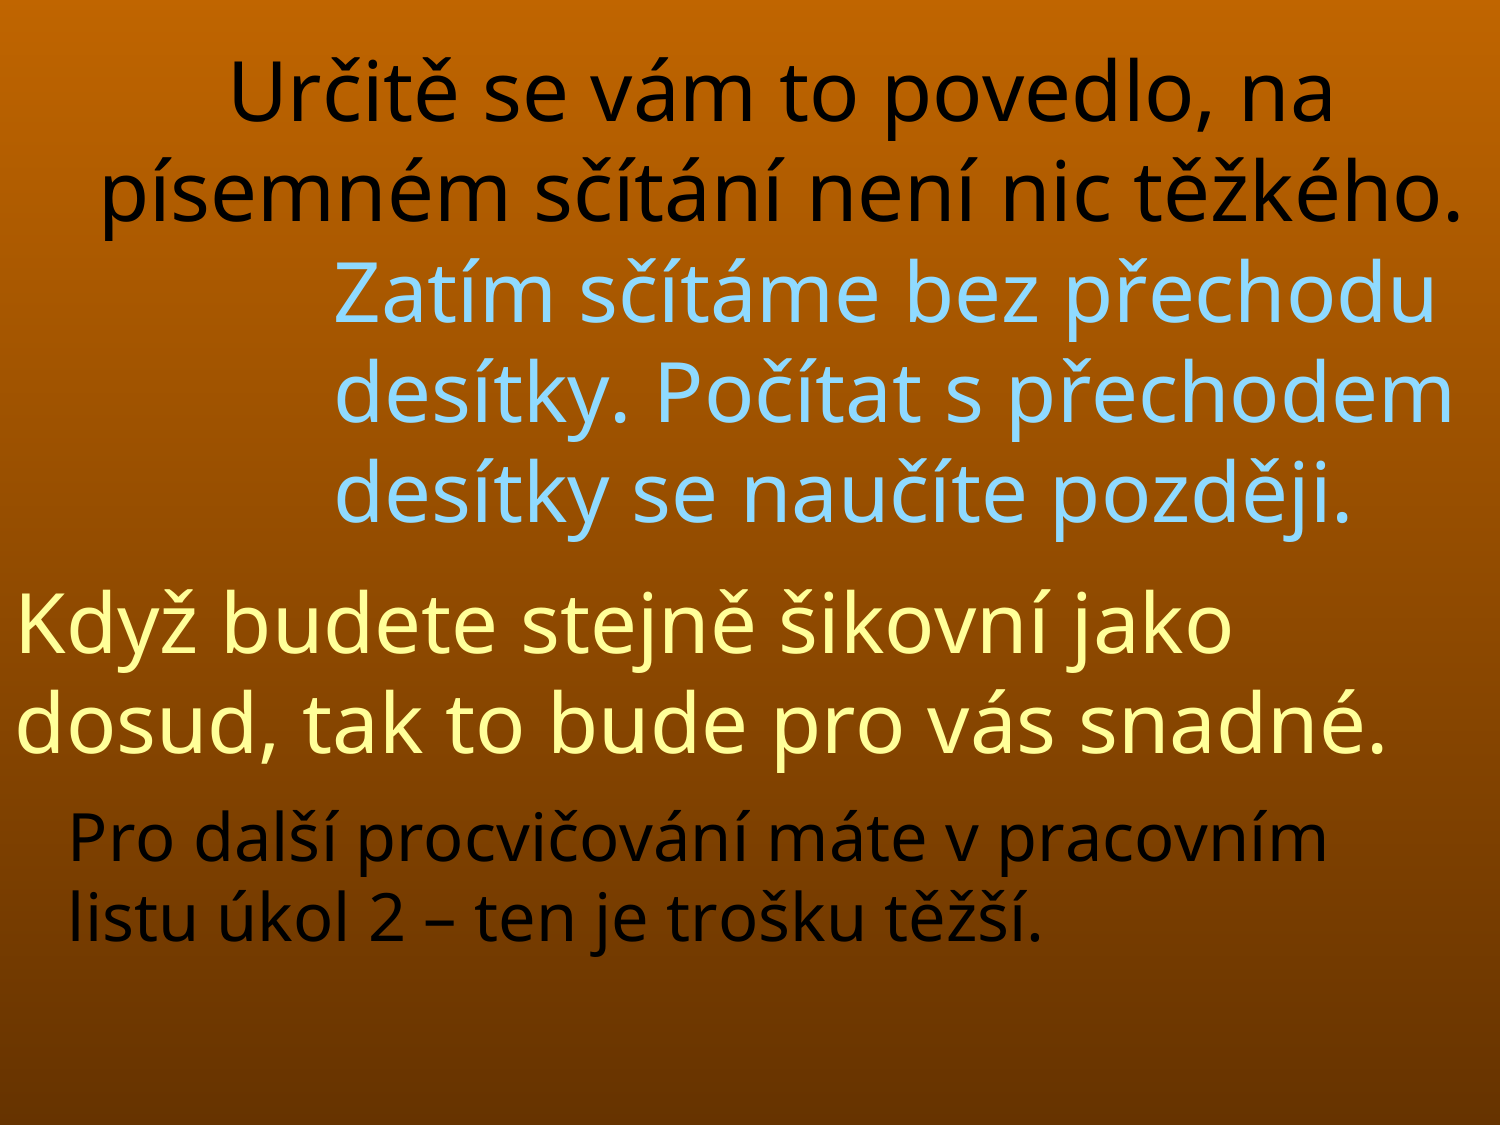

Určitě se vám to povedlo, na písemném sčítání není nic těžkého.
Zatím sčítáme bez přechodu desítky. Počítat s přechodem desítky se naučíte později.
Když budete stejně šikovní jako dosud, tak to bude pro vás snadné.
Pro další procvičování máte v pracovním listu úkol 2 – ten je trošku těžší.